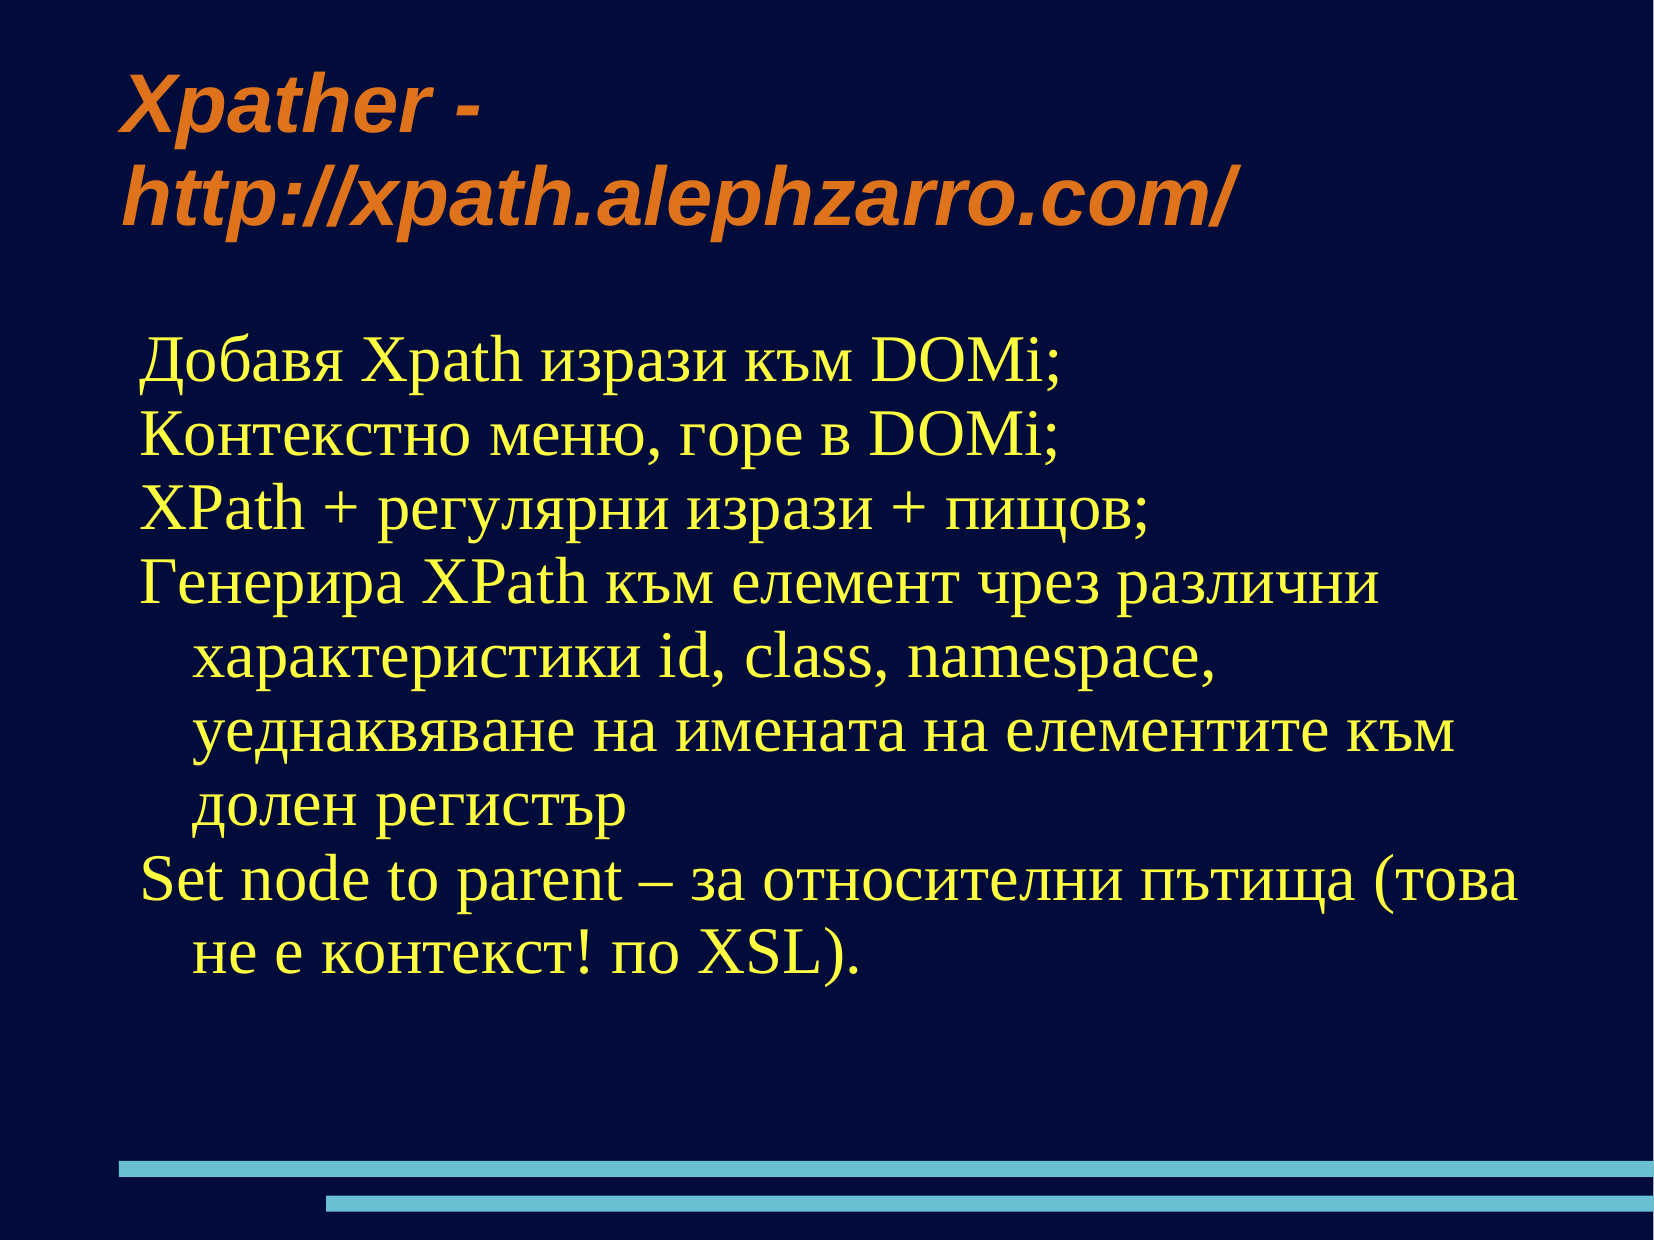

# Xpather - http://xpath.alephzarro.com/
Добавя Xpath изрази към DOMi;
Контекстно меню, горе в DOMi;
XPath + регулярни изрази + пищов;
Генерира XPath към елемент чрез различни характеристики id, class, namespace, уеднаквяване на имената на елементите към долен регистър
Set node to parent – за относителни пътища (това не е контекст! по XSL).